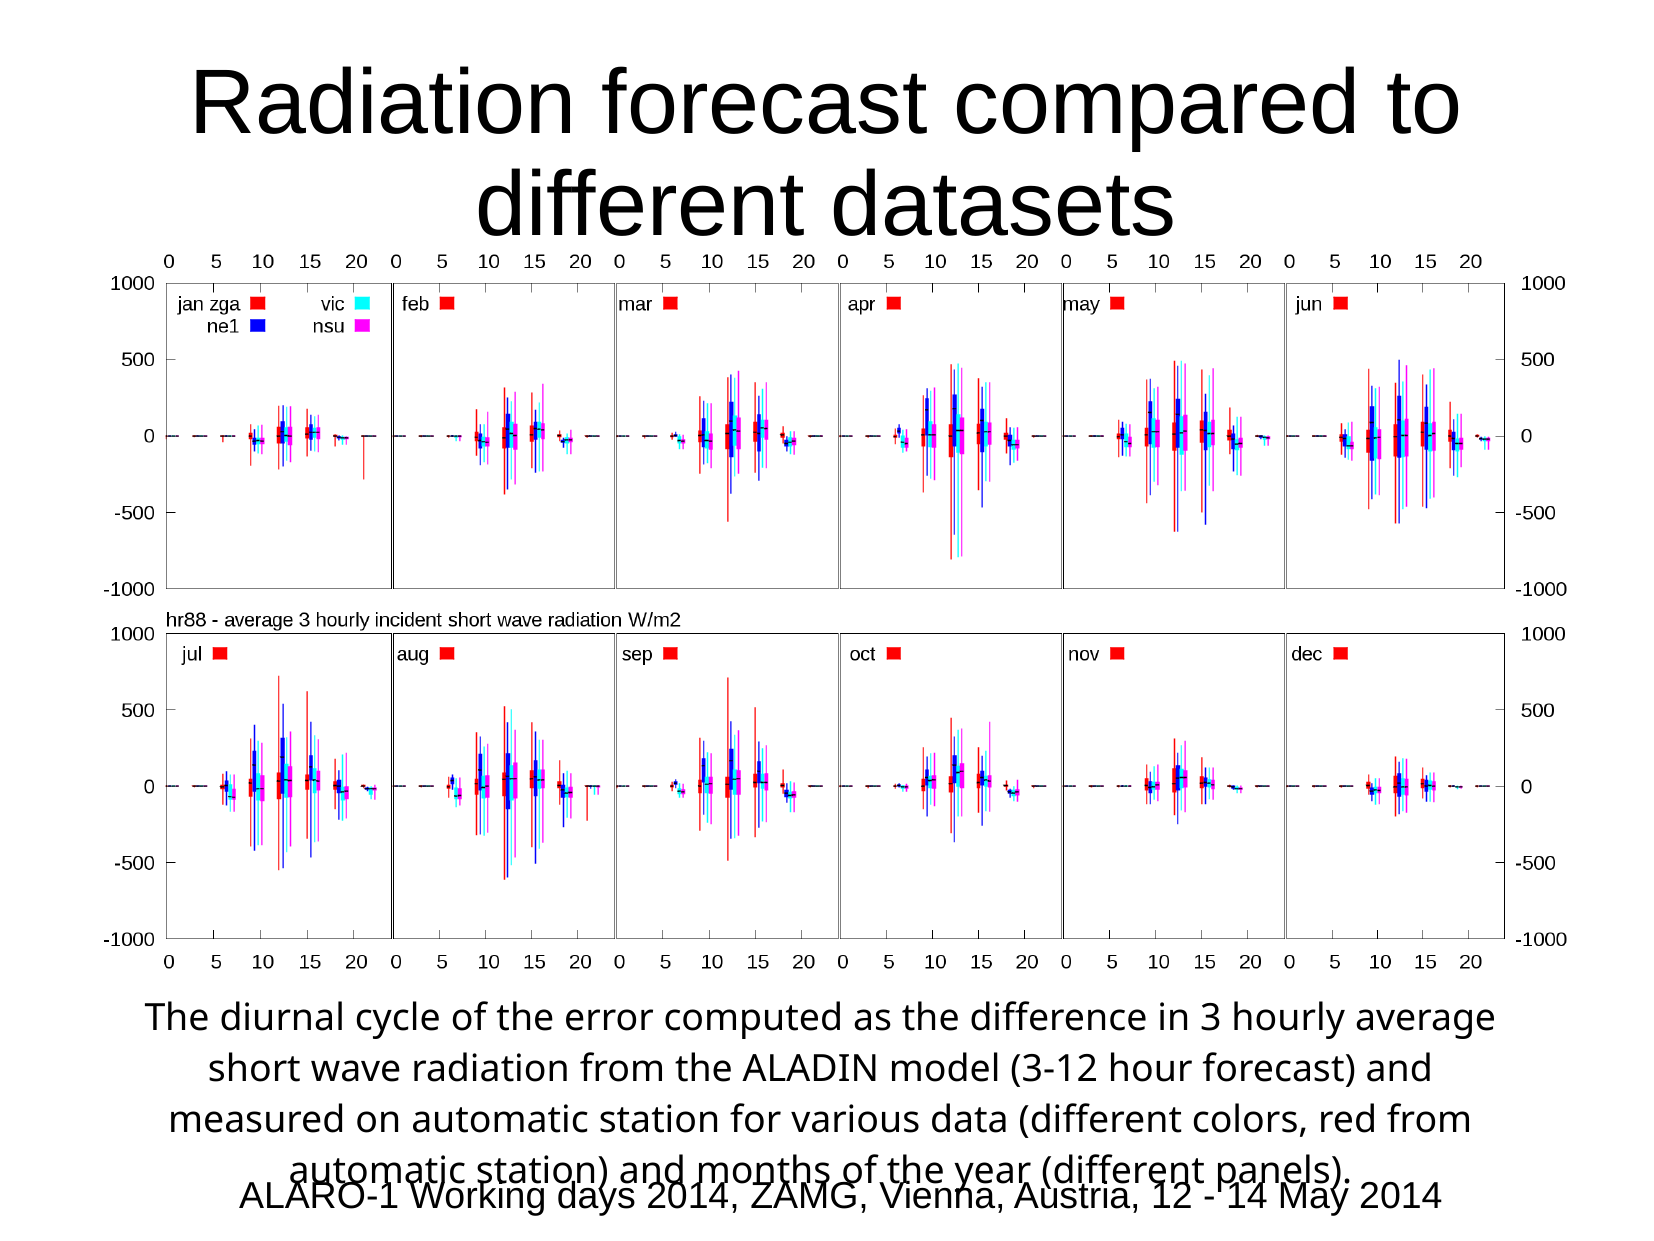

# Radiation forecast compared to different datasets
The diurnal cycle of the error computed as the difference in 3 hourly average short wave radiation from the ALADIN model (3-12 hour forecast) and measured on automatic station for various data (different colors, red from automatic station) and months of the year (different panels).
ALARO-1 Working days 2014, ZAMG, Vienna, Austria, 12 - 14 May 2014